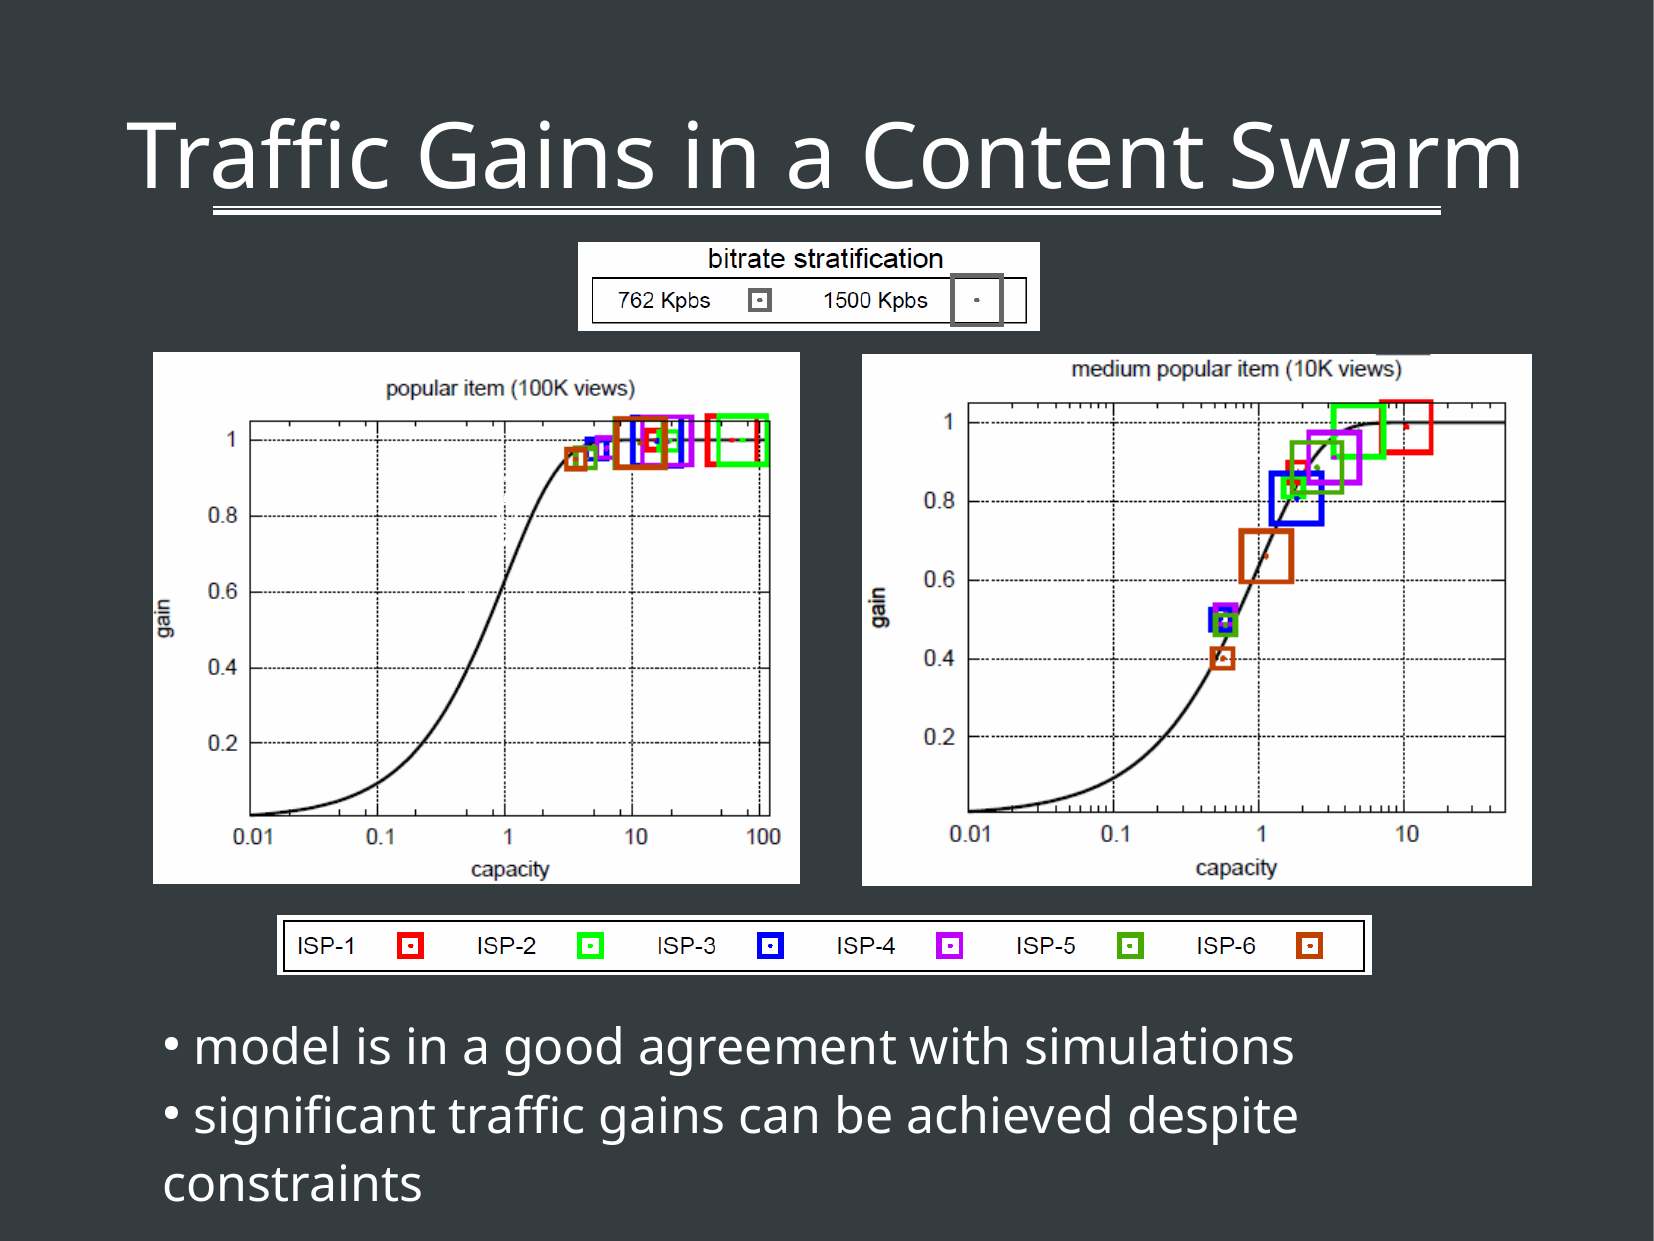

# Traffic Gains in a Content Swarm
theoretical
 model is in a good agreement with simulations
 significant traffic gains can be achieved despite constraints